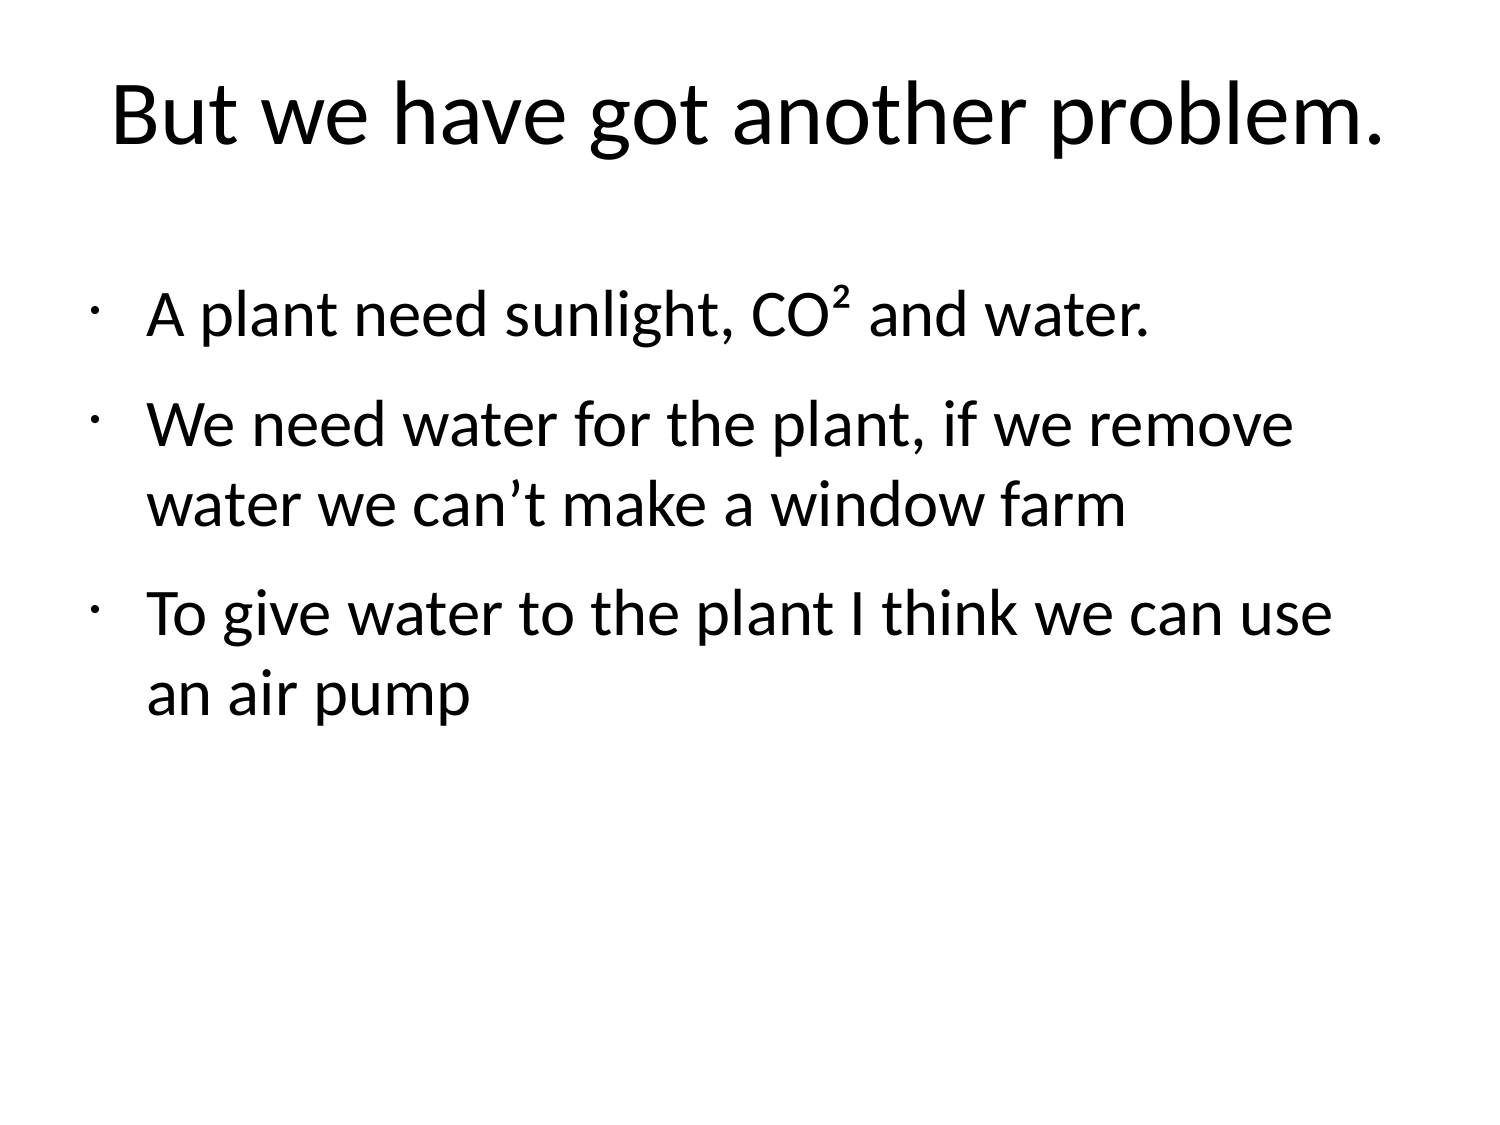

# But we have got another problem.
A plant need sunlight, CO² and water.
We need water for the plant, if we remove water we can’t make a window farm
To give water to the plant I think we can use an air pump